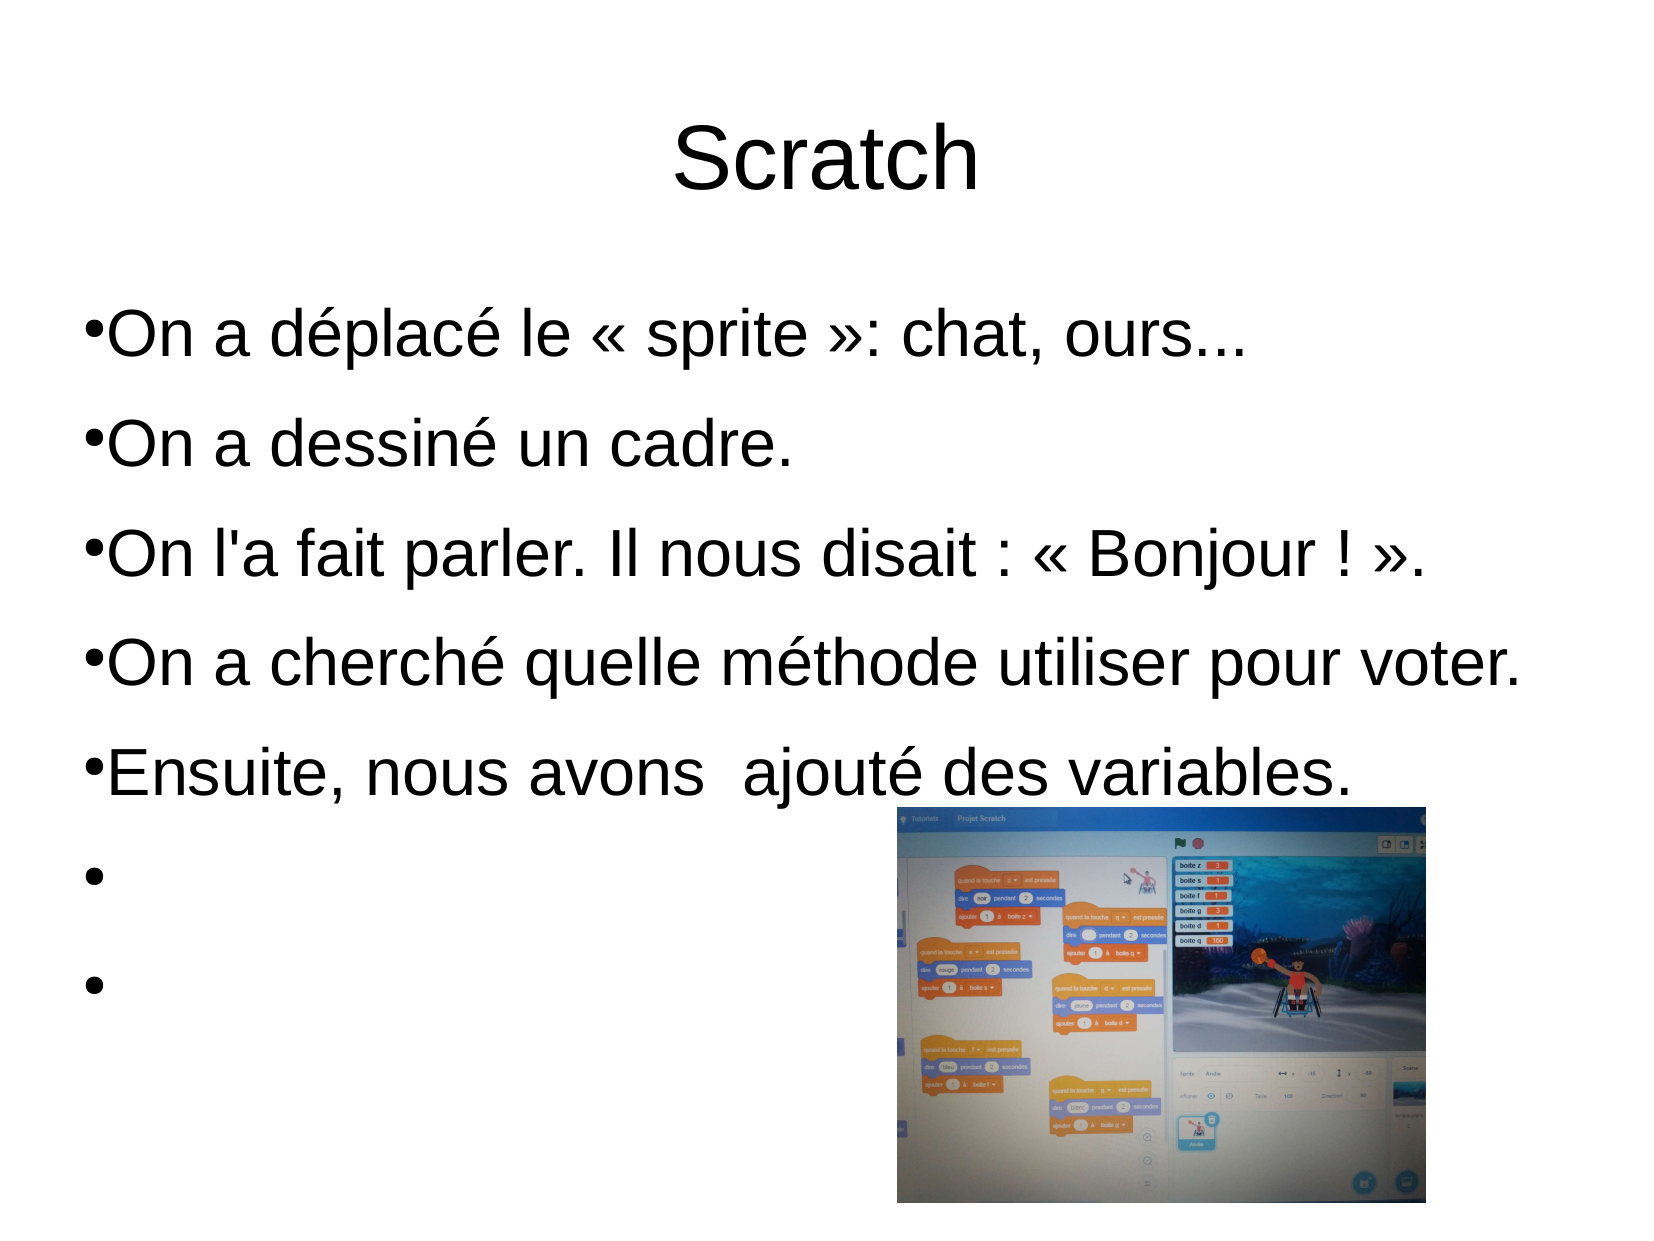

# Scratch
On a déplacé le « sprite »: chat, ours...
On a dessiné un cadre.
On l'a fait parler. Il nous disait : « Bonjour ! ».
On a cherché quelle méthode utiliser pour voter.
Ensuite, nous avons ajouté des variables.